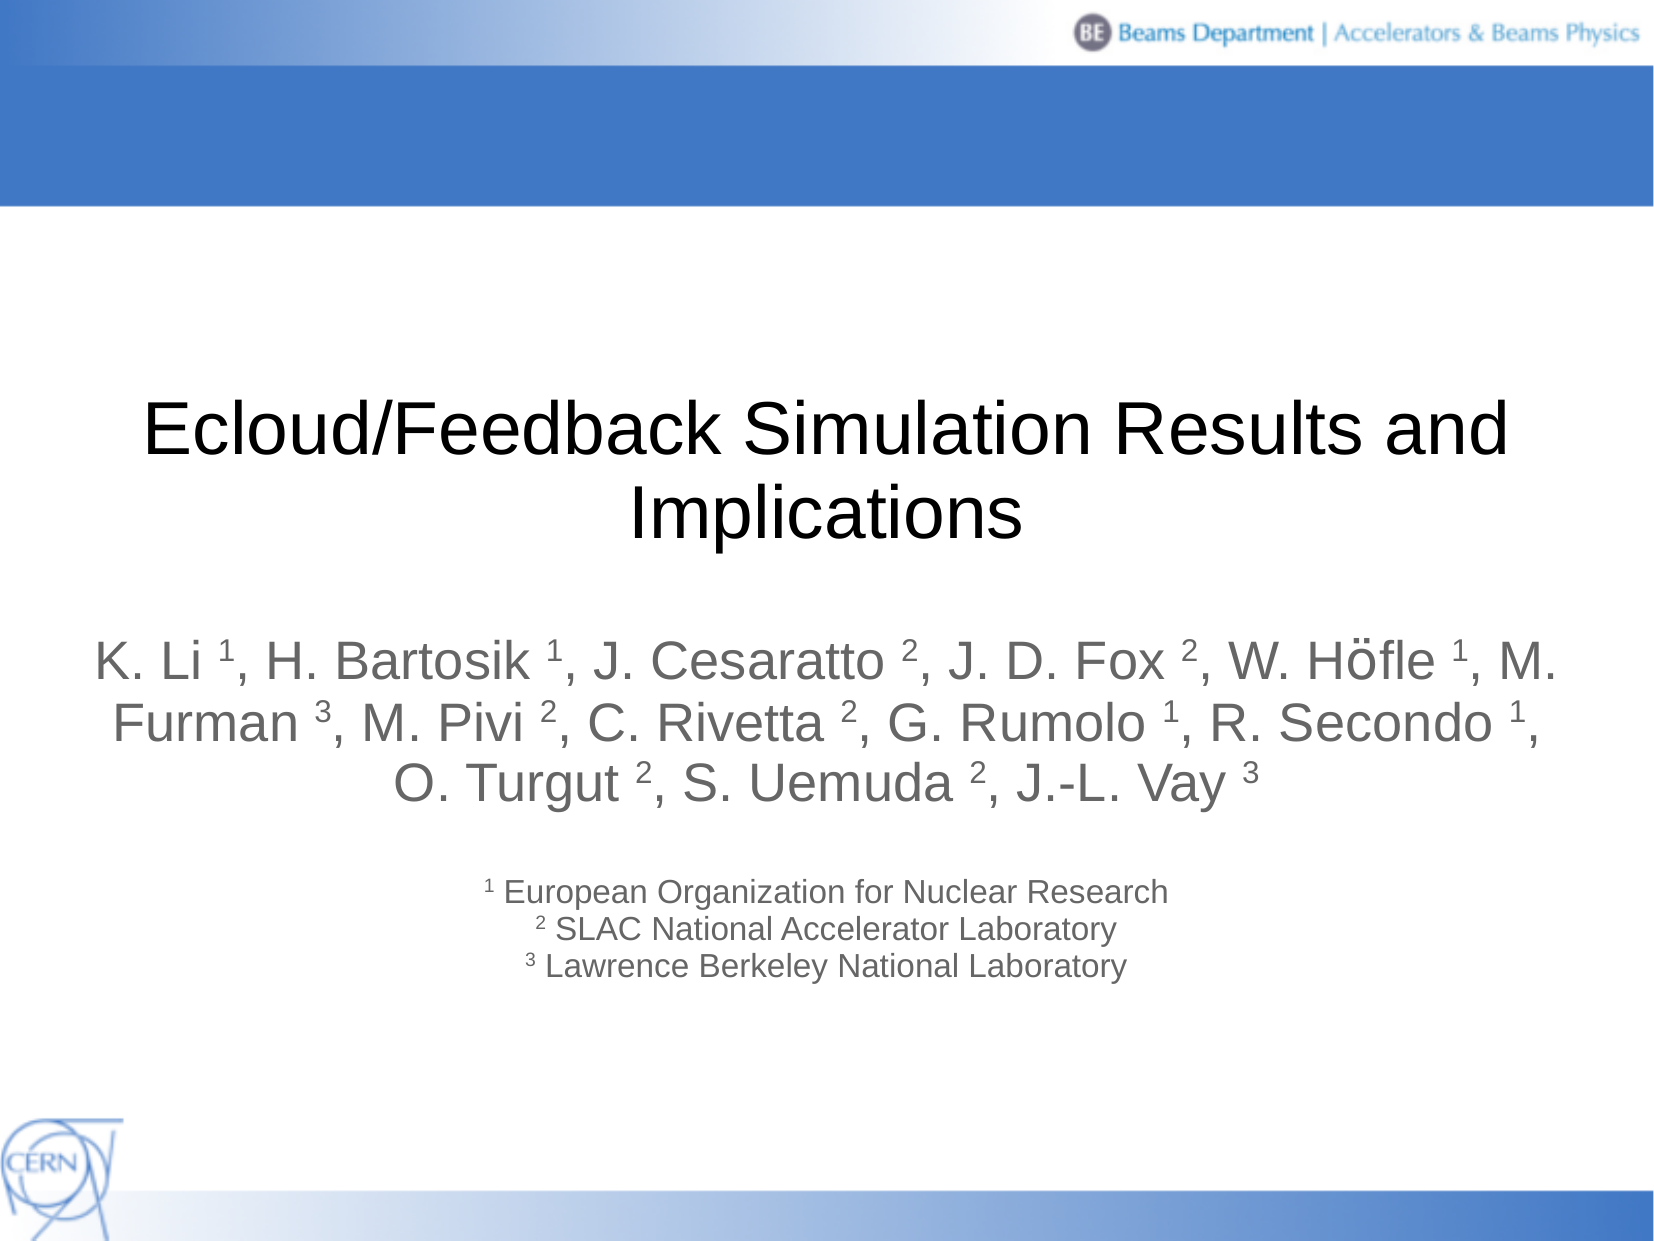

#
Ecloud/Feedback Simulation Results and Implications
K. Li 1, H. Bartosik 1, J. Cesaratto 2, J. D. Fox 2, W. Höfle 1, M. Furman 3, M. Pivi 2, C. Rivetta 2, G. Rumolo 1, R. Secondo 1, O. Turgut 2, S. Uemuda 2, J.-L. Vay 3
1 European Organization for Nuclear Research
2 SLAC National Accelerator Laboratory
3 Lawrence Berkeley National Laboratory